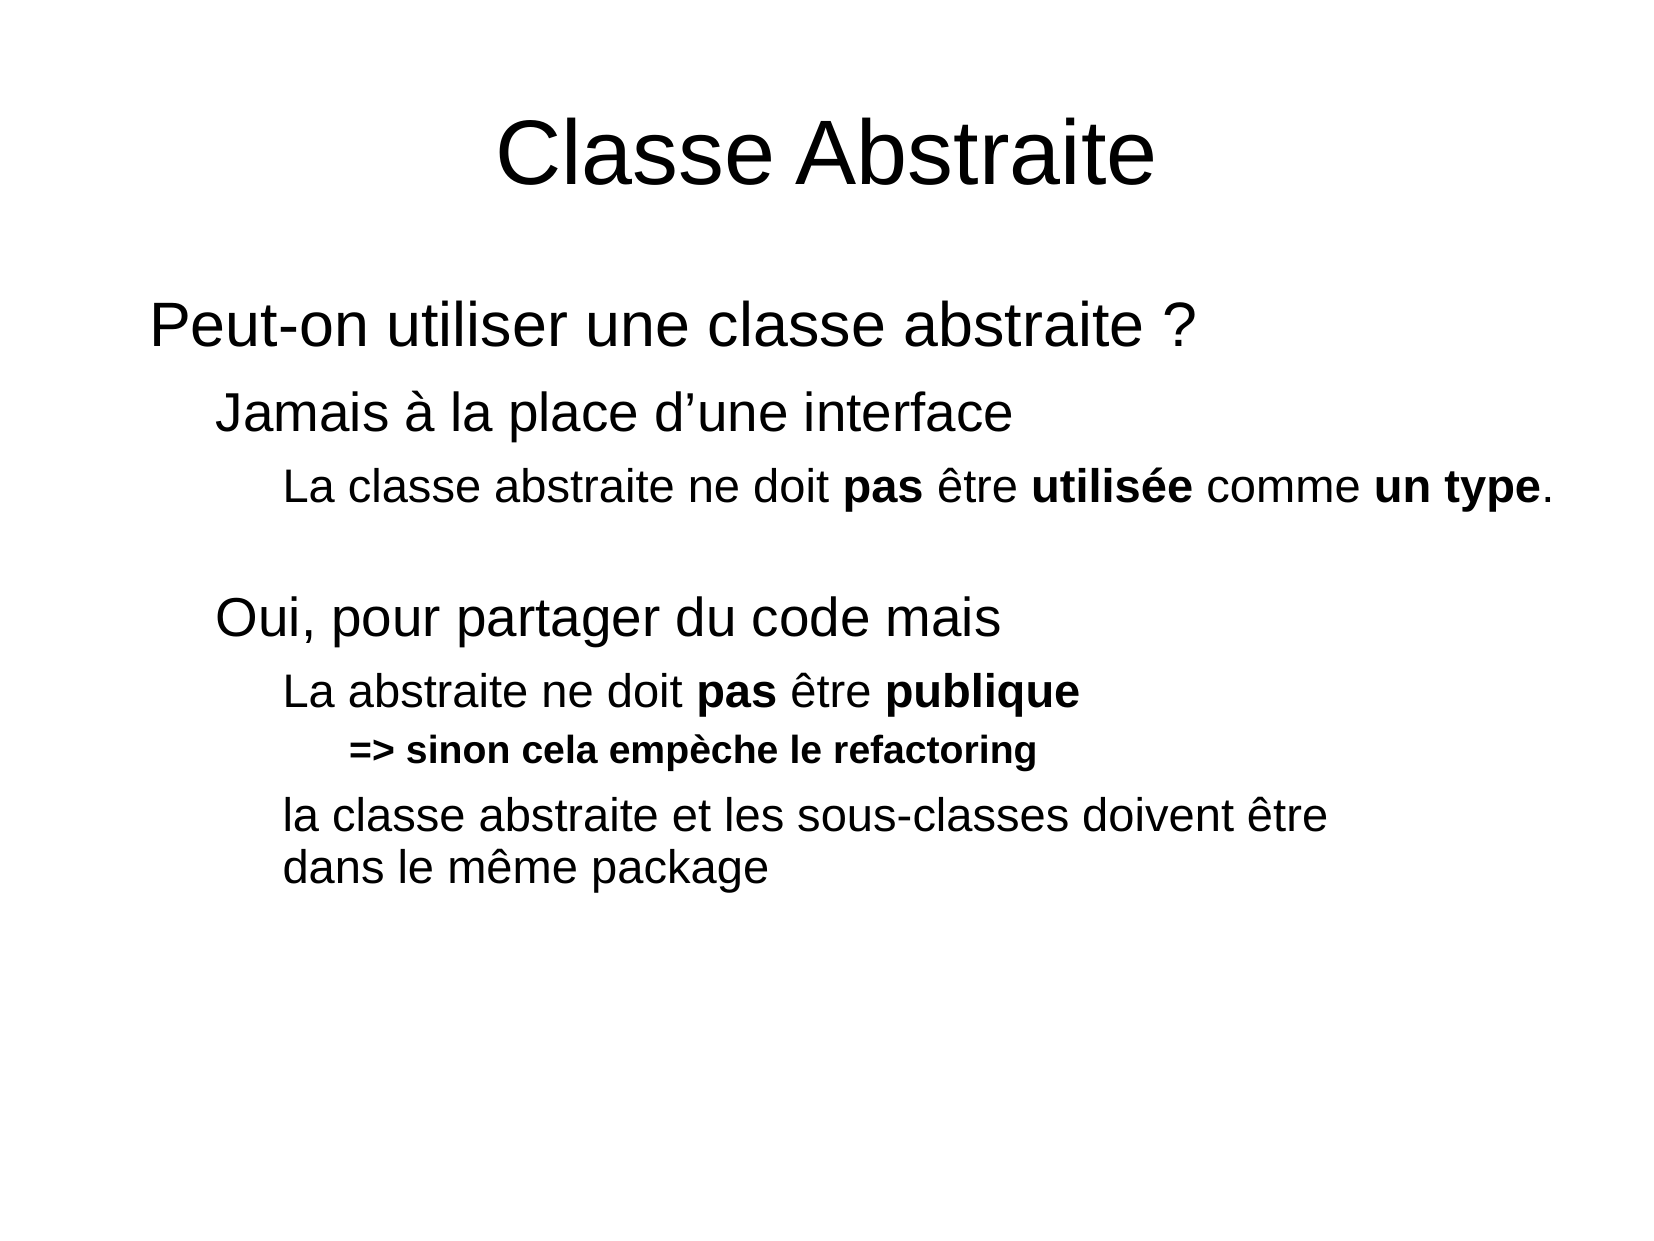

# Classe Abstraite
Peut-on utiliser une classe abstraite ?
Jamais à la place d’une interface
La classe abstraite ne doit pas être utilisée comme un type.
Oui, pour partager du code mais
La abstraite ne doit pas être publique
=> sinon cela empèche le refactoring
la classe abstraite et les sous-classes doivent être
dans le même package